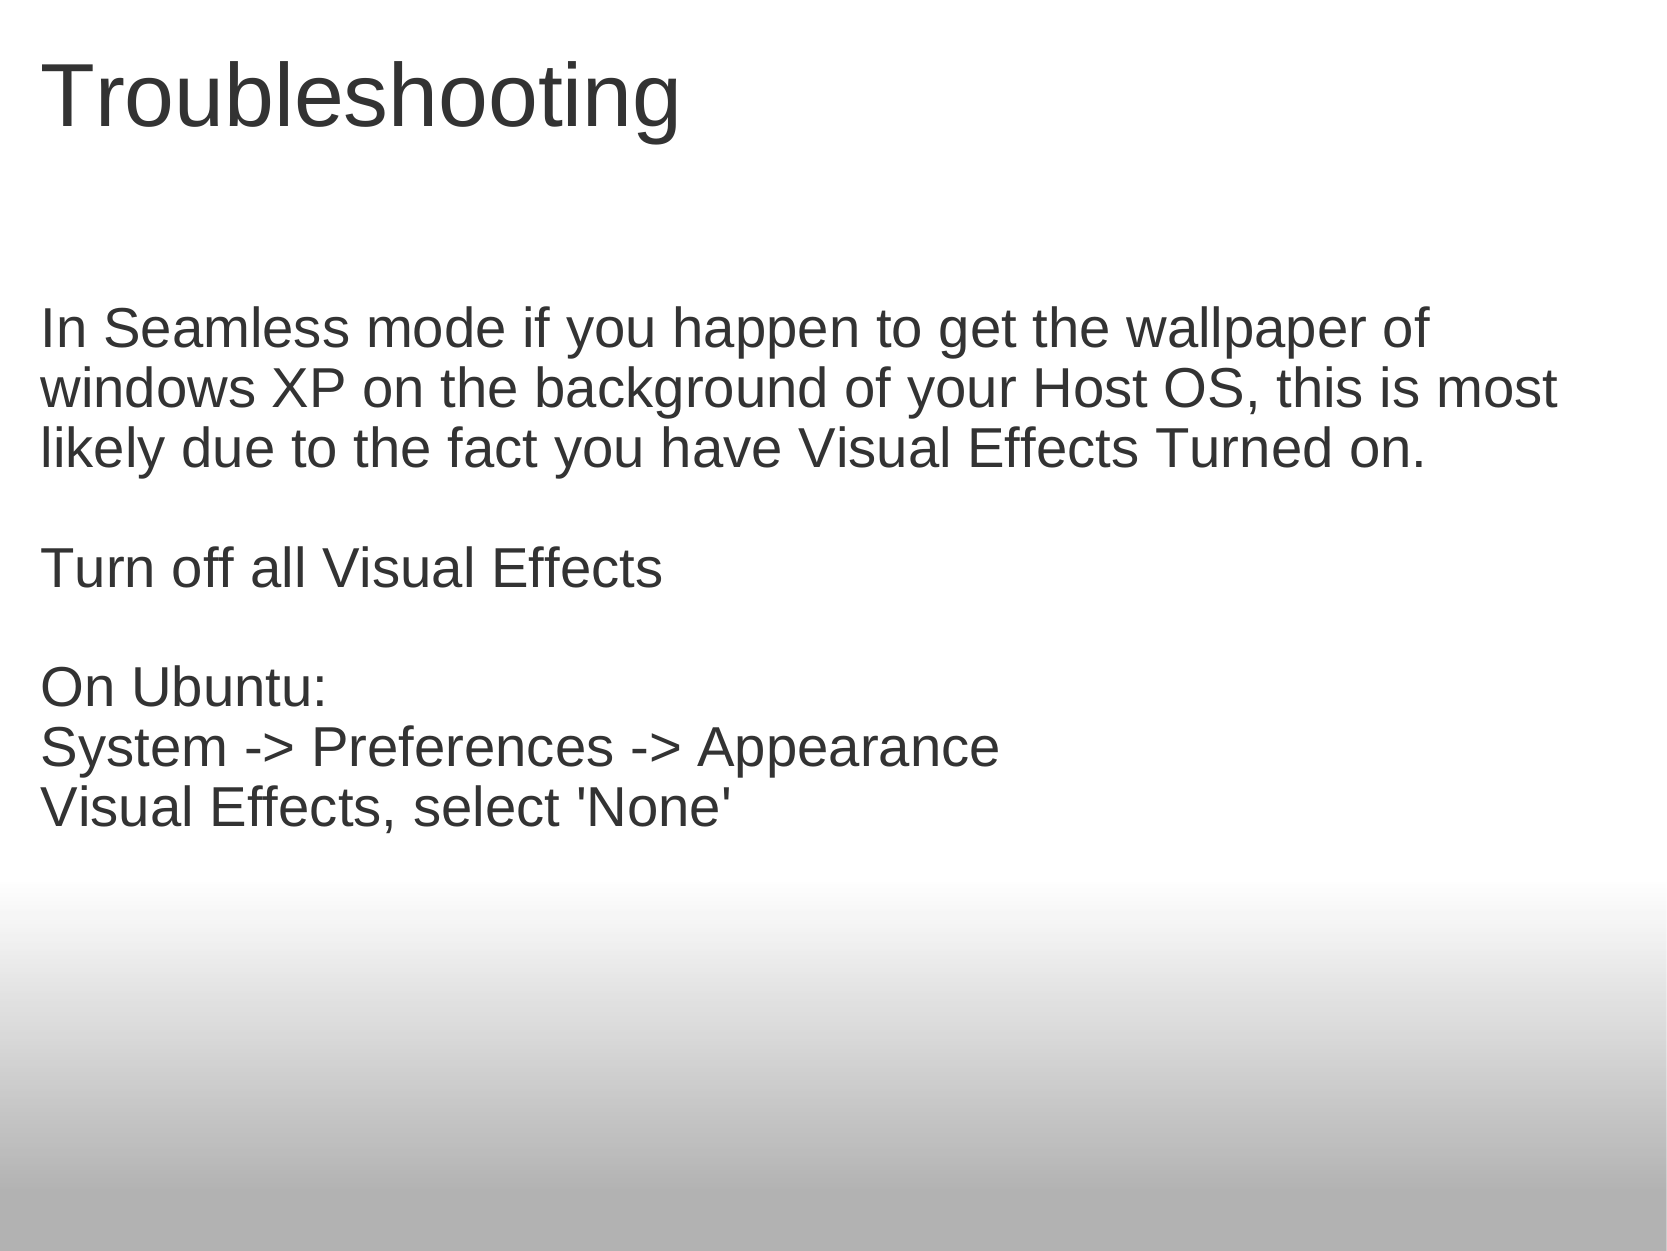

# Troubleshooting
In Seamless mode if you happen to get the wallpaper of windows XP on the background of your Host OS, this is most likely due to the fact you have Visual Effects Turned on.
Turn off all Visual Effects
On Ubuntu:
System -> Preferences -> Appearance
Visual Effects, select 'None'